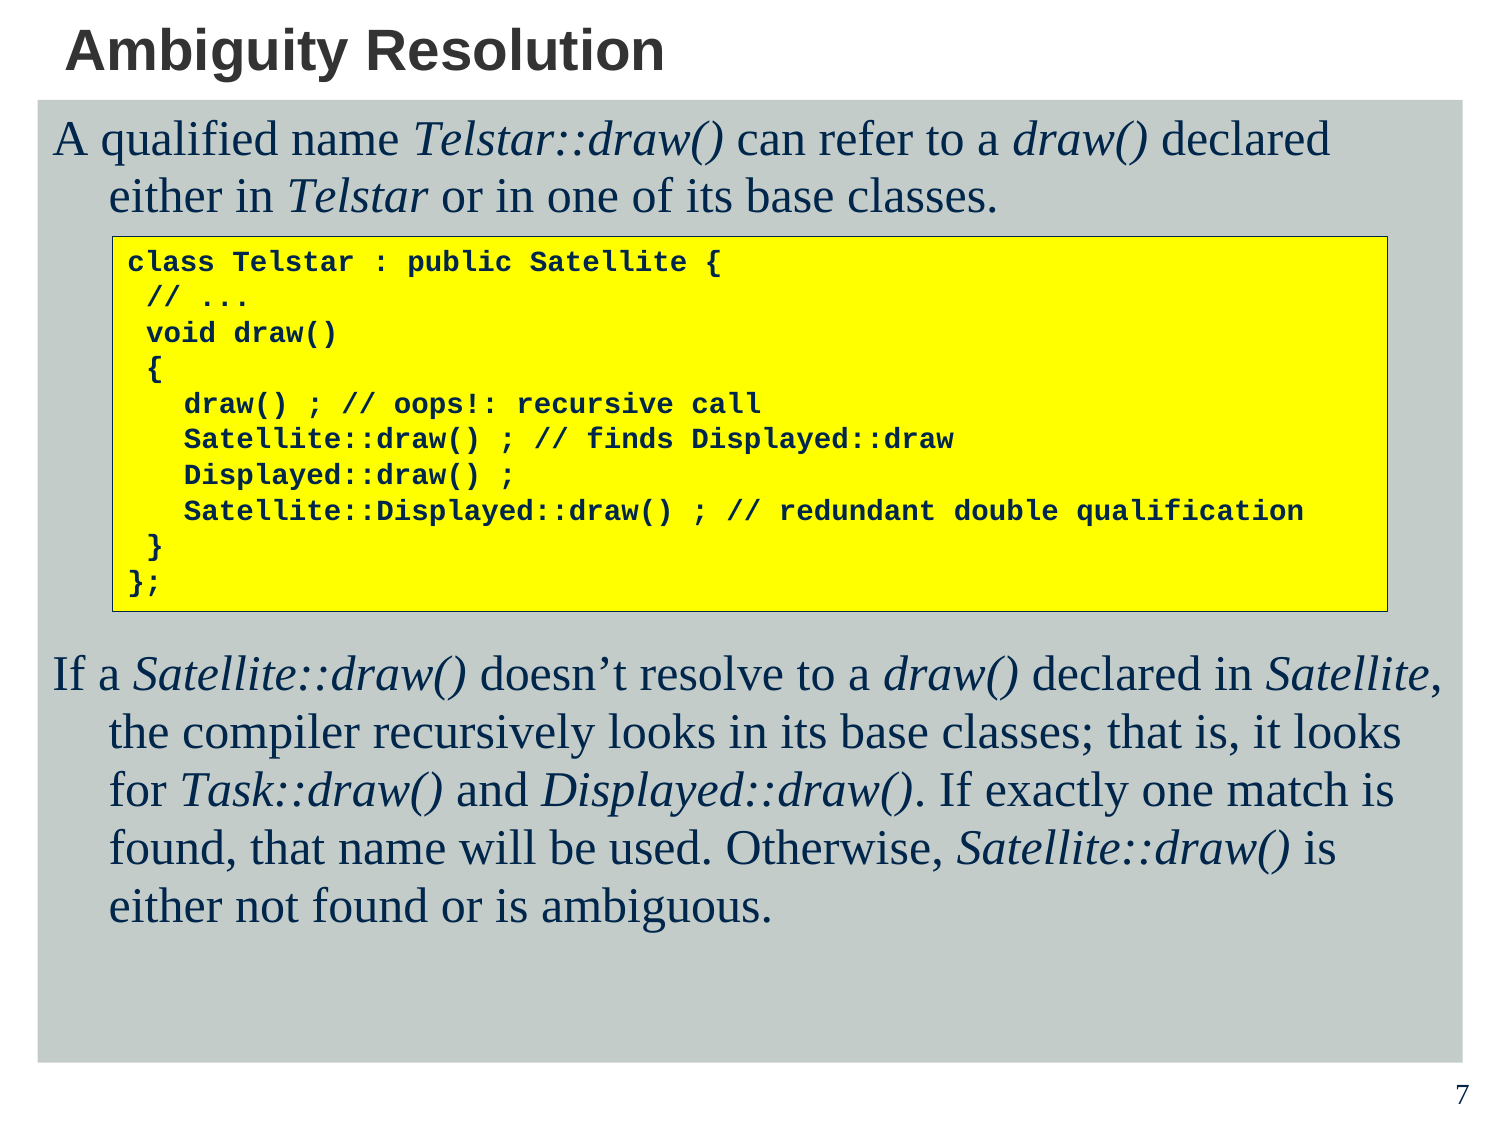

# Ambiguity Resolution
A qualified name Telstar::draw() can refer to a draw() declared either in Telstar or in one of its base classes.
If a Satellite::draw() doesn’t resolve to a draw() declared in Satellite, the compiler recursively looks in its base classes; that is, it looks for Task::draw() and Displayed::draw(). If exactly one match is found, that name will be used. Otherwise, Satellite::draw() is either not found or is ambiguous.
class Telstar : public Satellite {
	// ...
	void draw()
	{
		draw() ; // oops!: recursive call
		Satellite::draw() ; // finds Displayed::draw
		Displayed::draw() ;
		Satellite::Displayed::draw() ; // redundant double qualification
	}
};